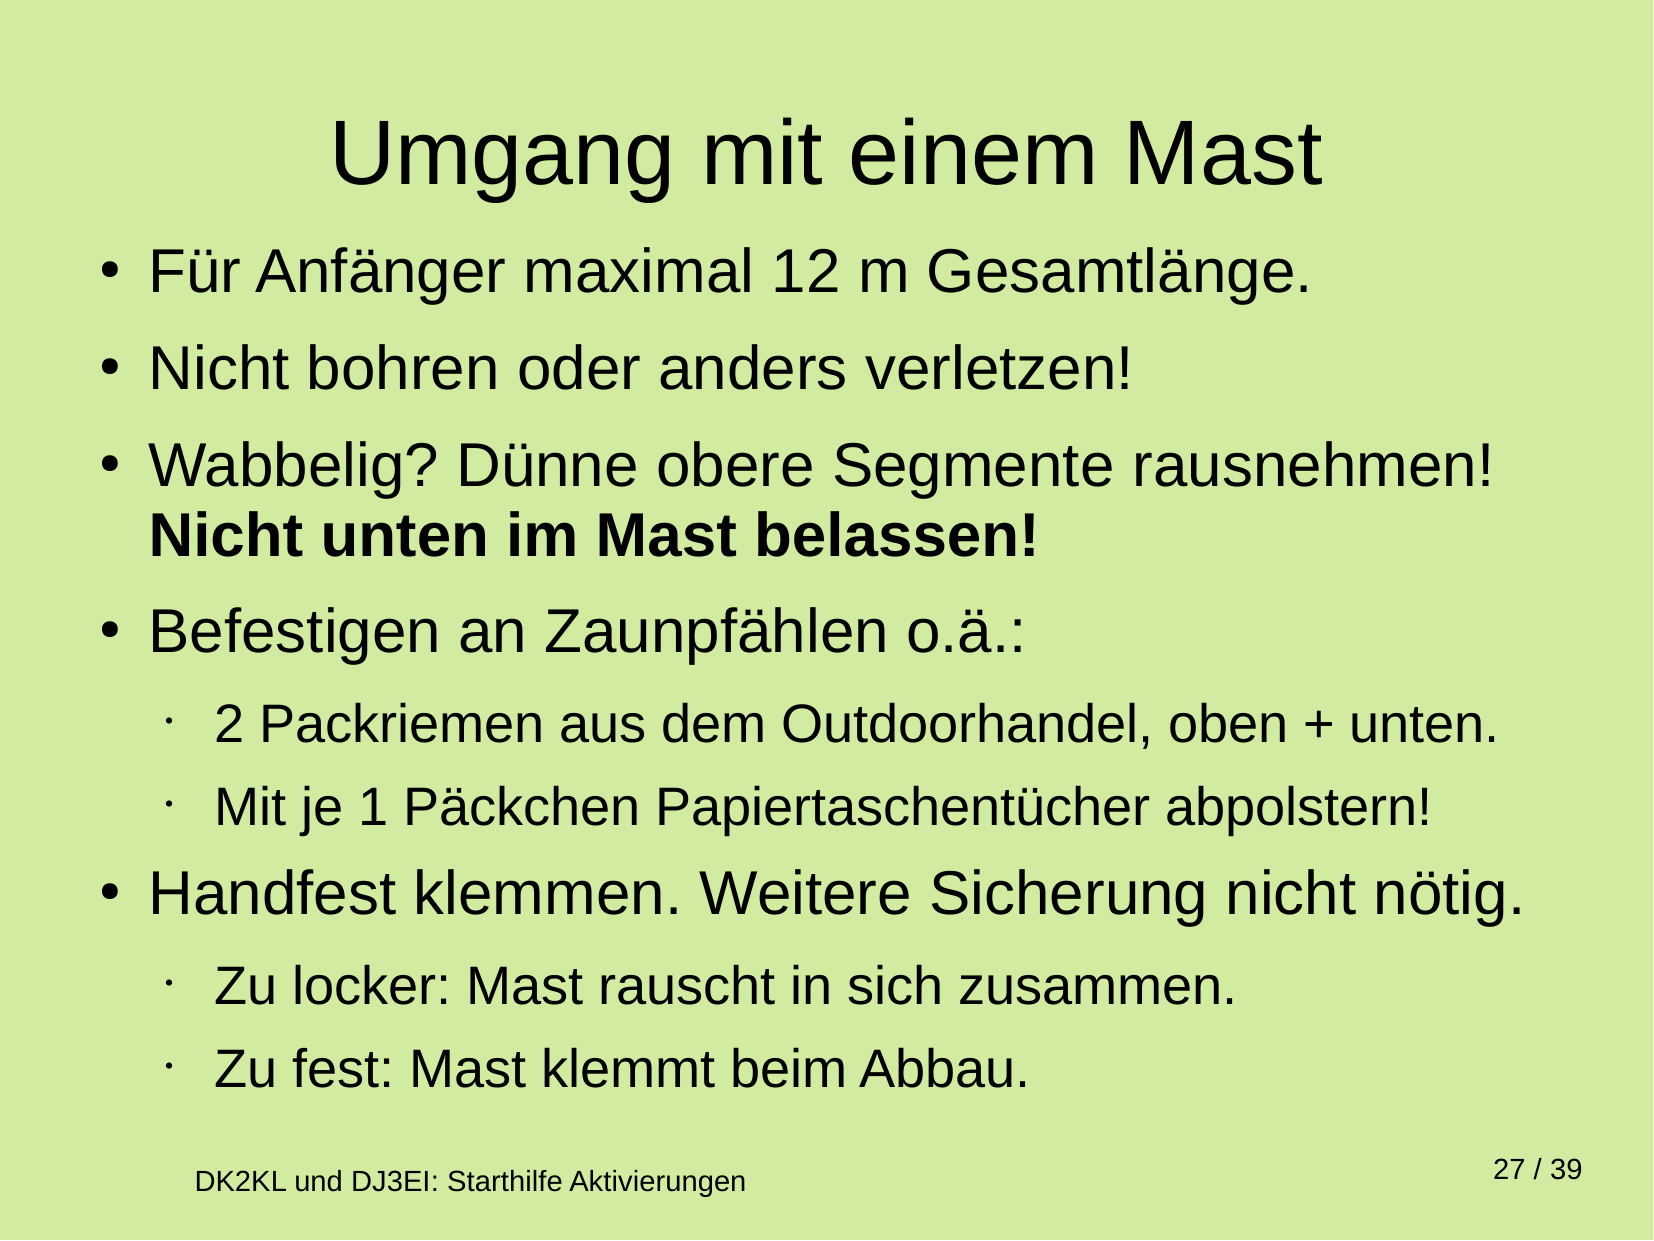

# Umgang mit einem Mast
Für Anfänger maximal 12 m Gesamtlänge.
Nicht bohren oder anders verletzen!
Wabbelig? Dünne obere Segmente rausnehmen! Nicht unten im Mast belassen!
Befestigen an Zaunpfählen o.ä.:
2 Packriemen aus dem Outdoorhandel, oben + unten.
Mit je 1 Päckchen Papiertaschentücher abpolstern!
Handfest klemmen. Weitere Sicherung nicht nötig.
Zu locker: Mast rauscht in sich zusammen.
Zu fest: Mast klemmt beim Abbau.